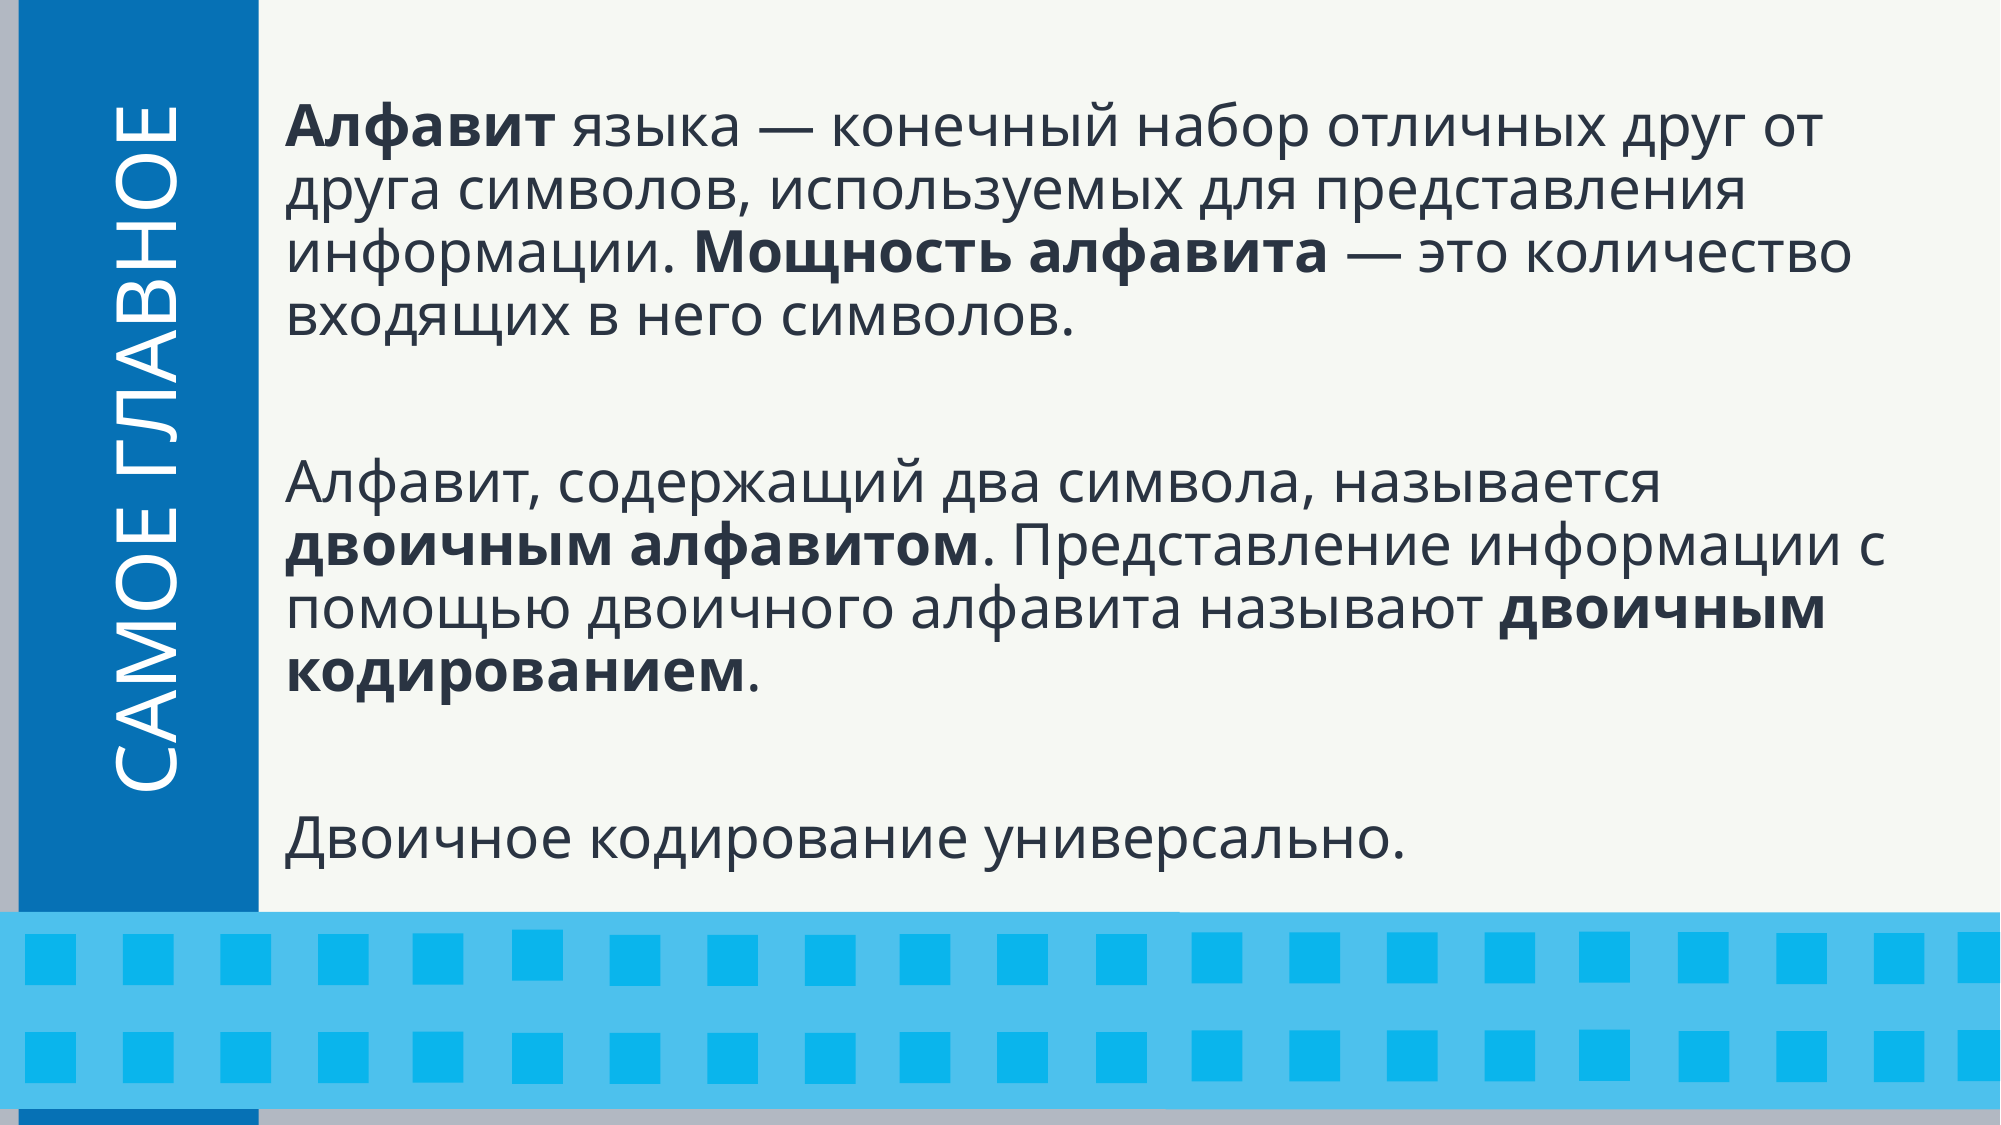

Алфавит языка — конечный набор отличных друг от друга символов, используемых для представления информации. Мощность алфавита — это количество входящих в него символов.
Алфавит, содержащий два символа, называется двоичным алфавитом. Представление информации с помощью двоичного алфавита называют двоичным кодированием.
Двоичное кодирование универсально.